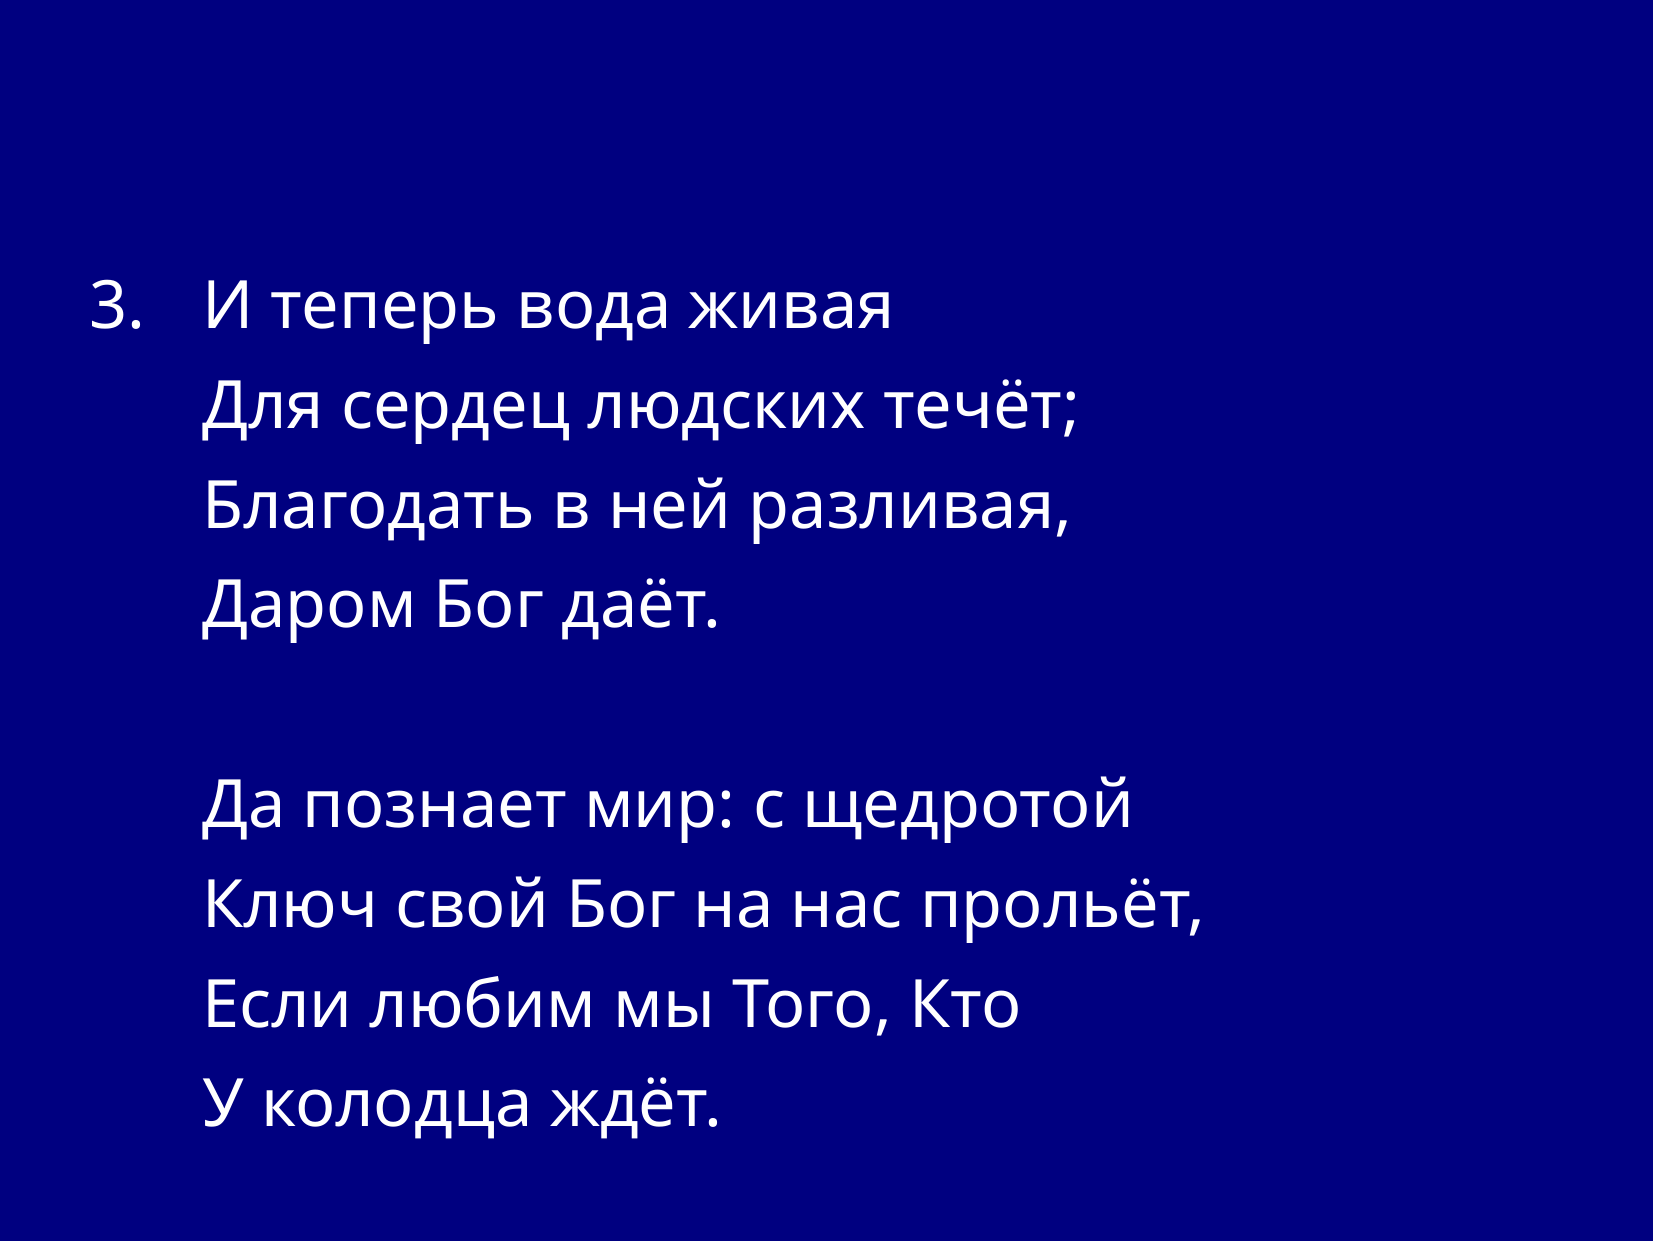

3.	И теперь вода живая
	Для сердец людских течёт;
	Благодать в ней разливая,
	Даром Бог даёт.
	Да познает мир: с щедротой
	Ключ свой Бог на нас прольёт,
	Если любим мы Того, Кто
	У колодца ждёт.